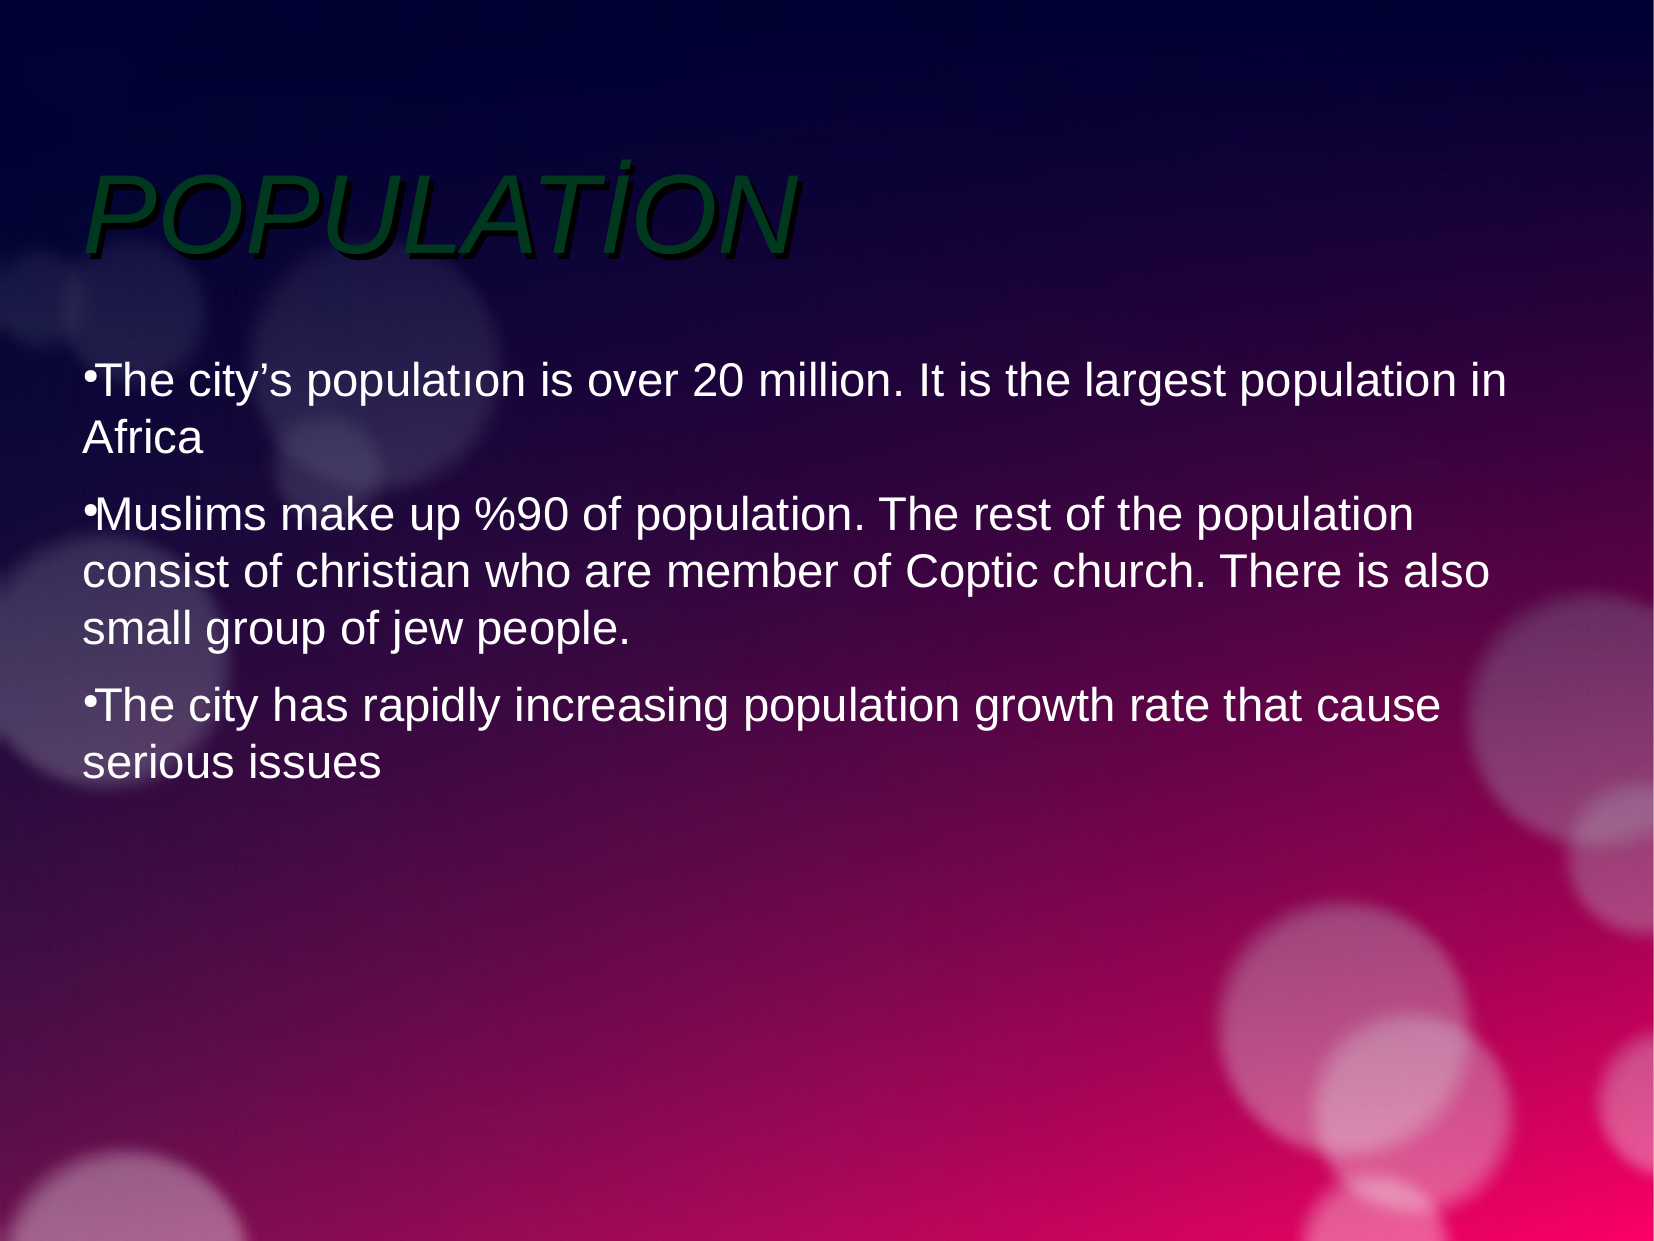

# POPULATİON
The city’s populatıon is over 20 million. It is the largest population in Africa
Muslims make up %90 of population. The rest of the population consist of christian who are member of Coptic church. There is also small group of jew people.
The city has rapidly increasing population growth rate that cause serious issues